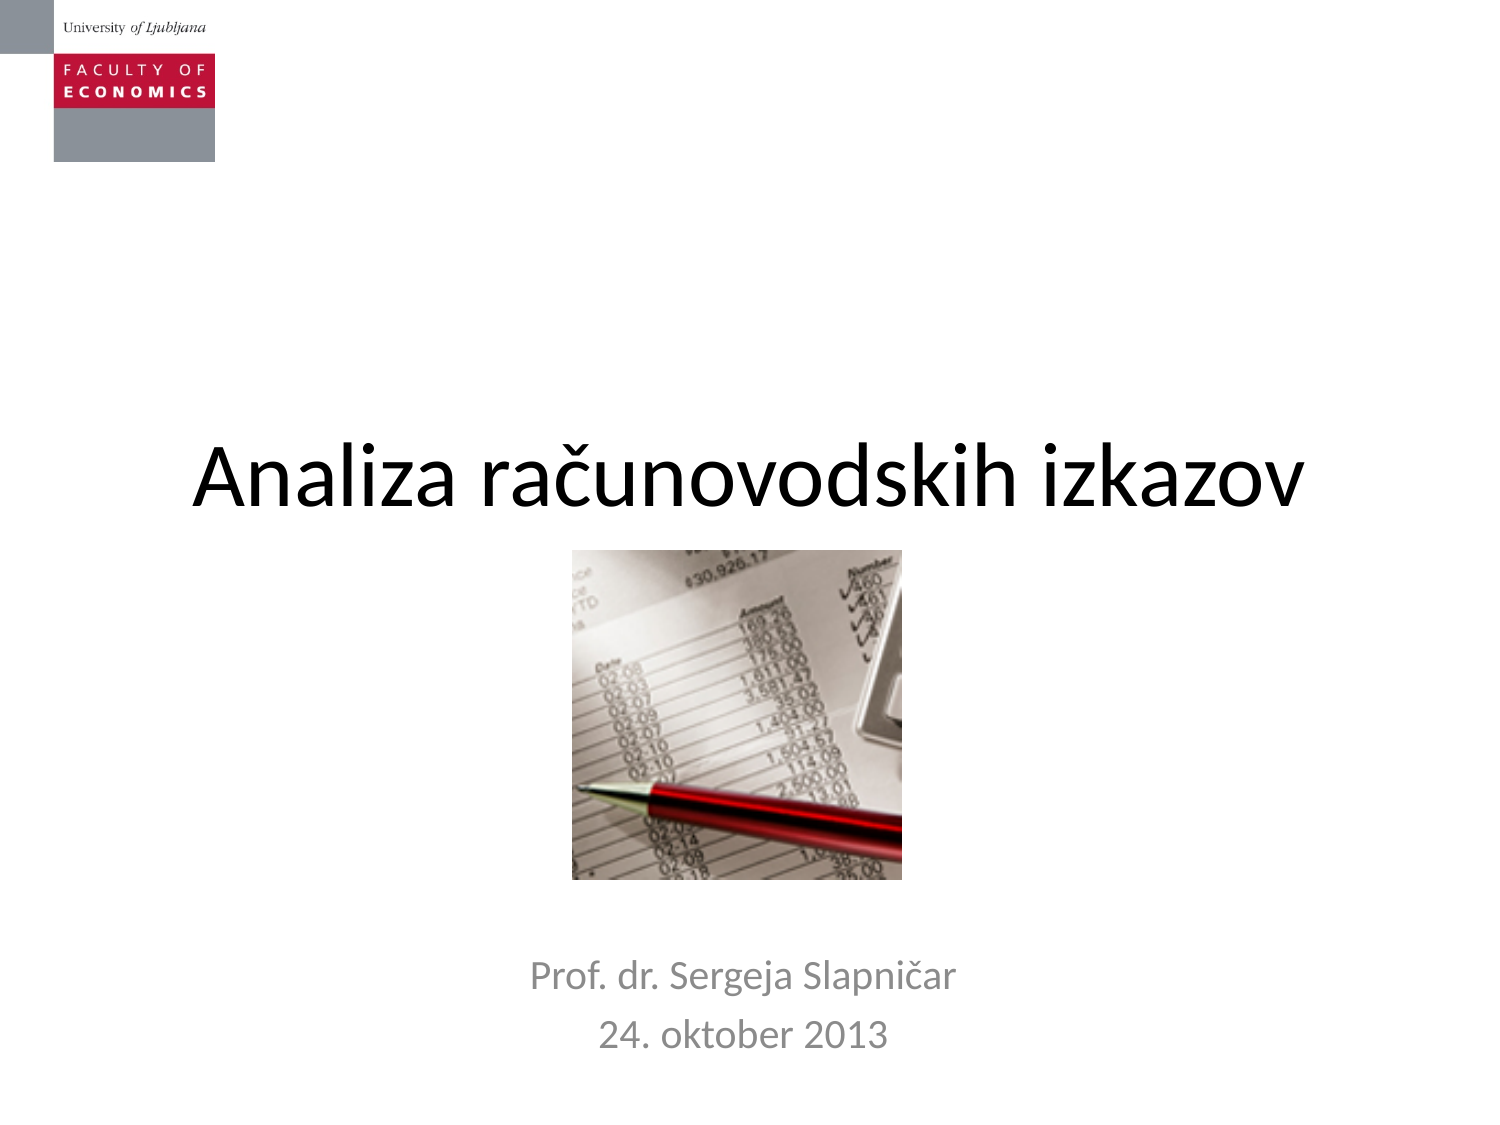

# Analiza računovodskih izkazov
Prof. dr. Sergeja Slapničar
24. oktober 2013